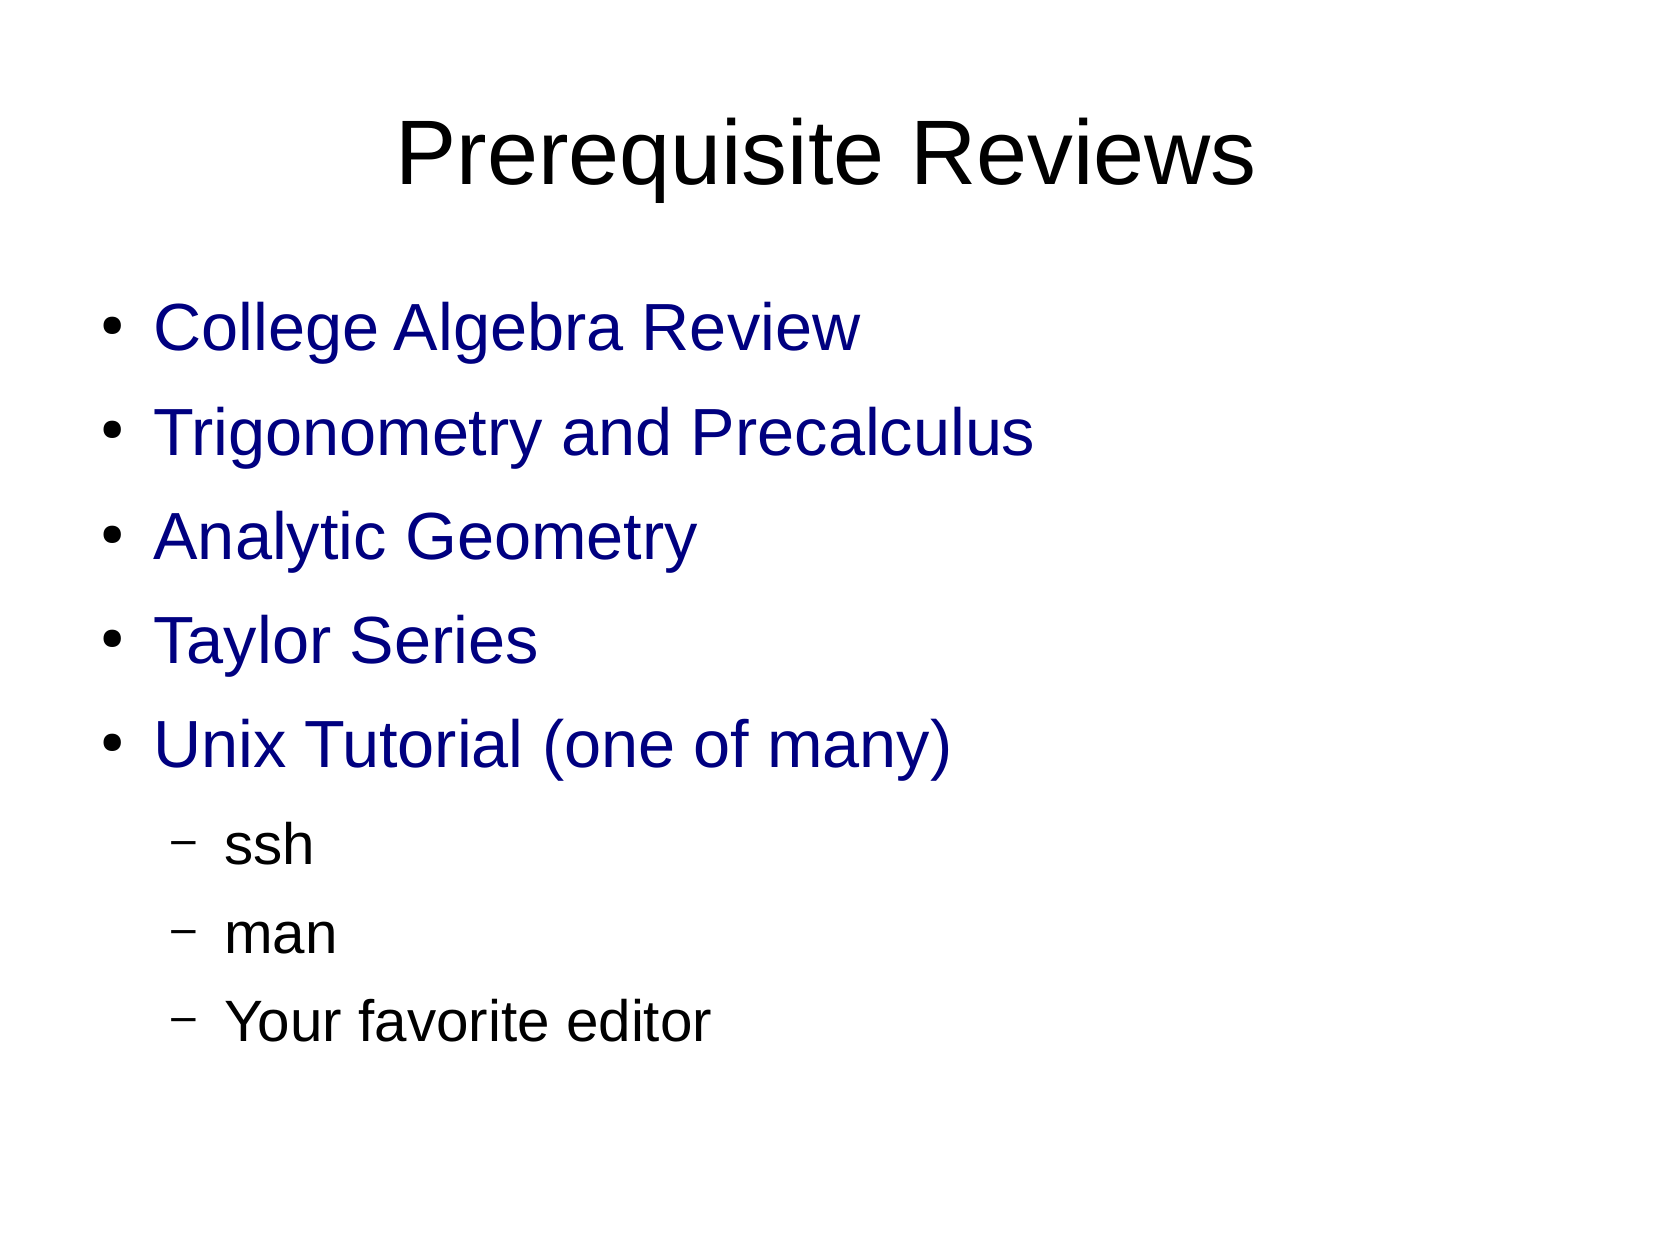

# Prerequisite Reviews
College Algebra Review
Trigonometry and Precalculus
Analytic Geometry
Taylor Series
Unix Tutorial (one of many)
ssh
man
Your favorite editor